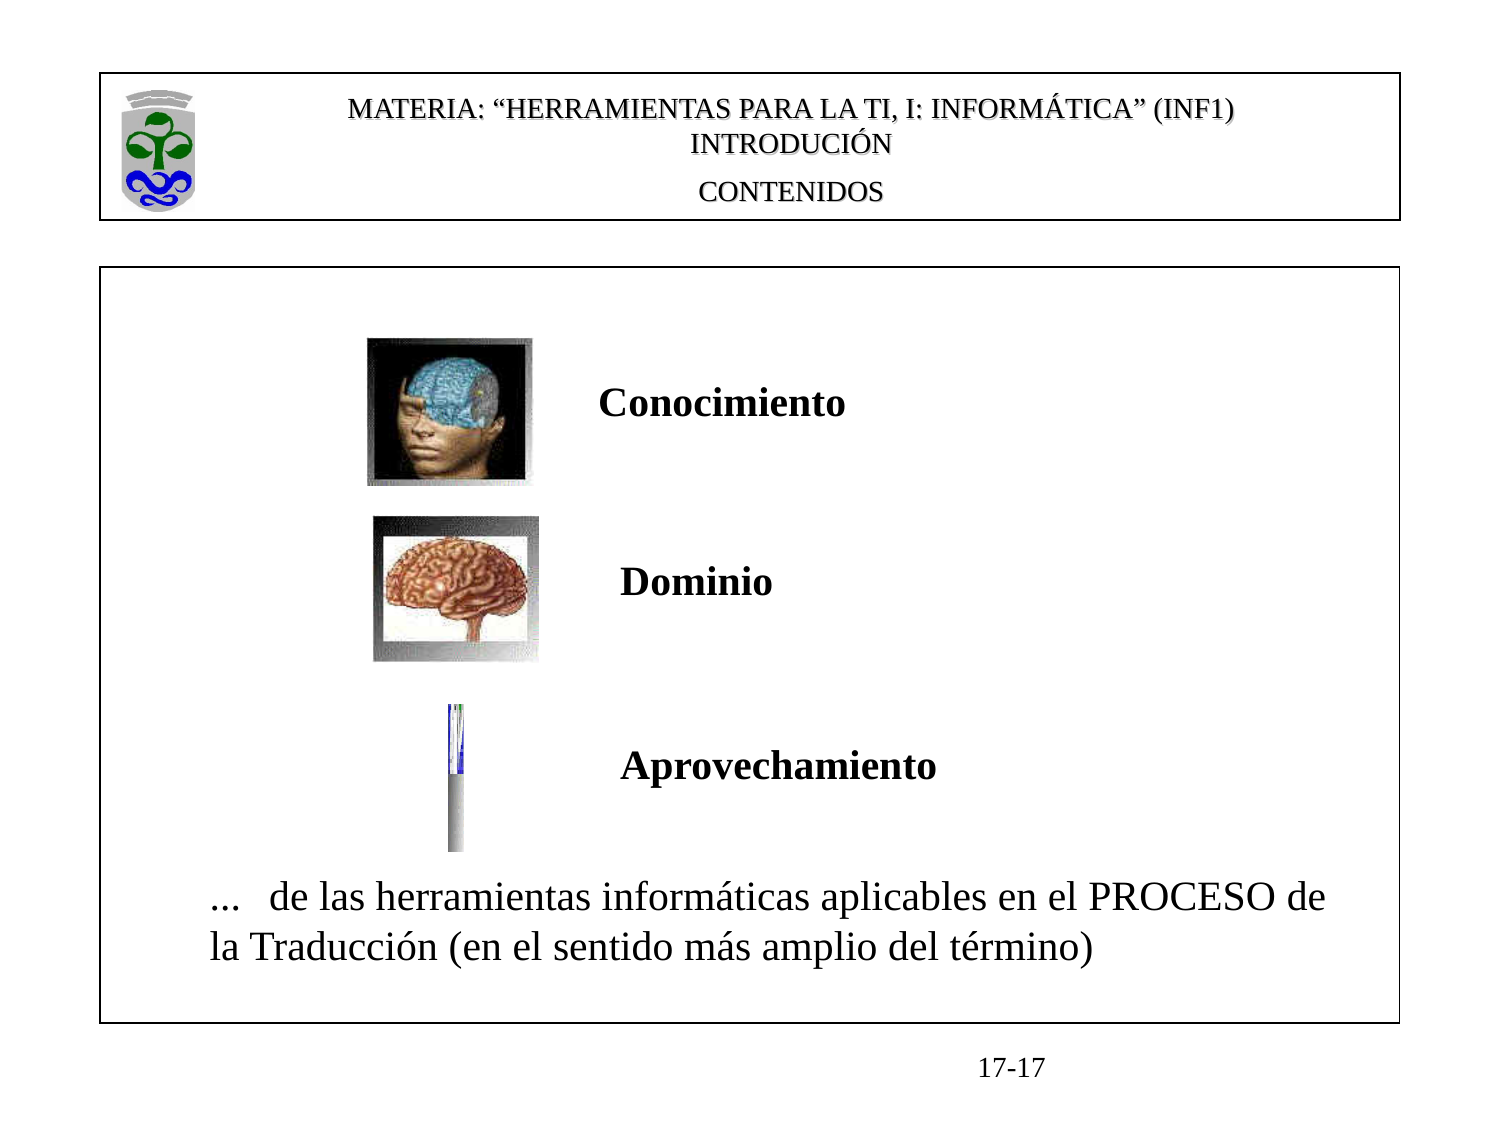

MATERIA: “HERRAMIENTAS PARA LA TI, I: INFORMÁTICA” (INF1)
INTRODUCIÓN
CONTENIDOS
CONTENIDOS
Conocimiento
Dominio
Aprovechamiento
...	de las herramientas informáticas aplicables en el PROCESO de la Traducción (en el sentido más amplio del término)